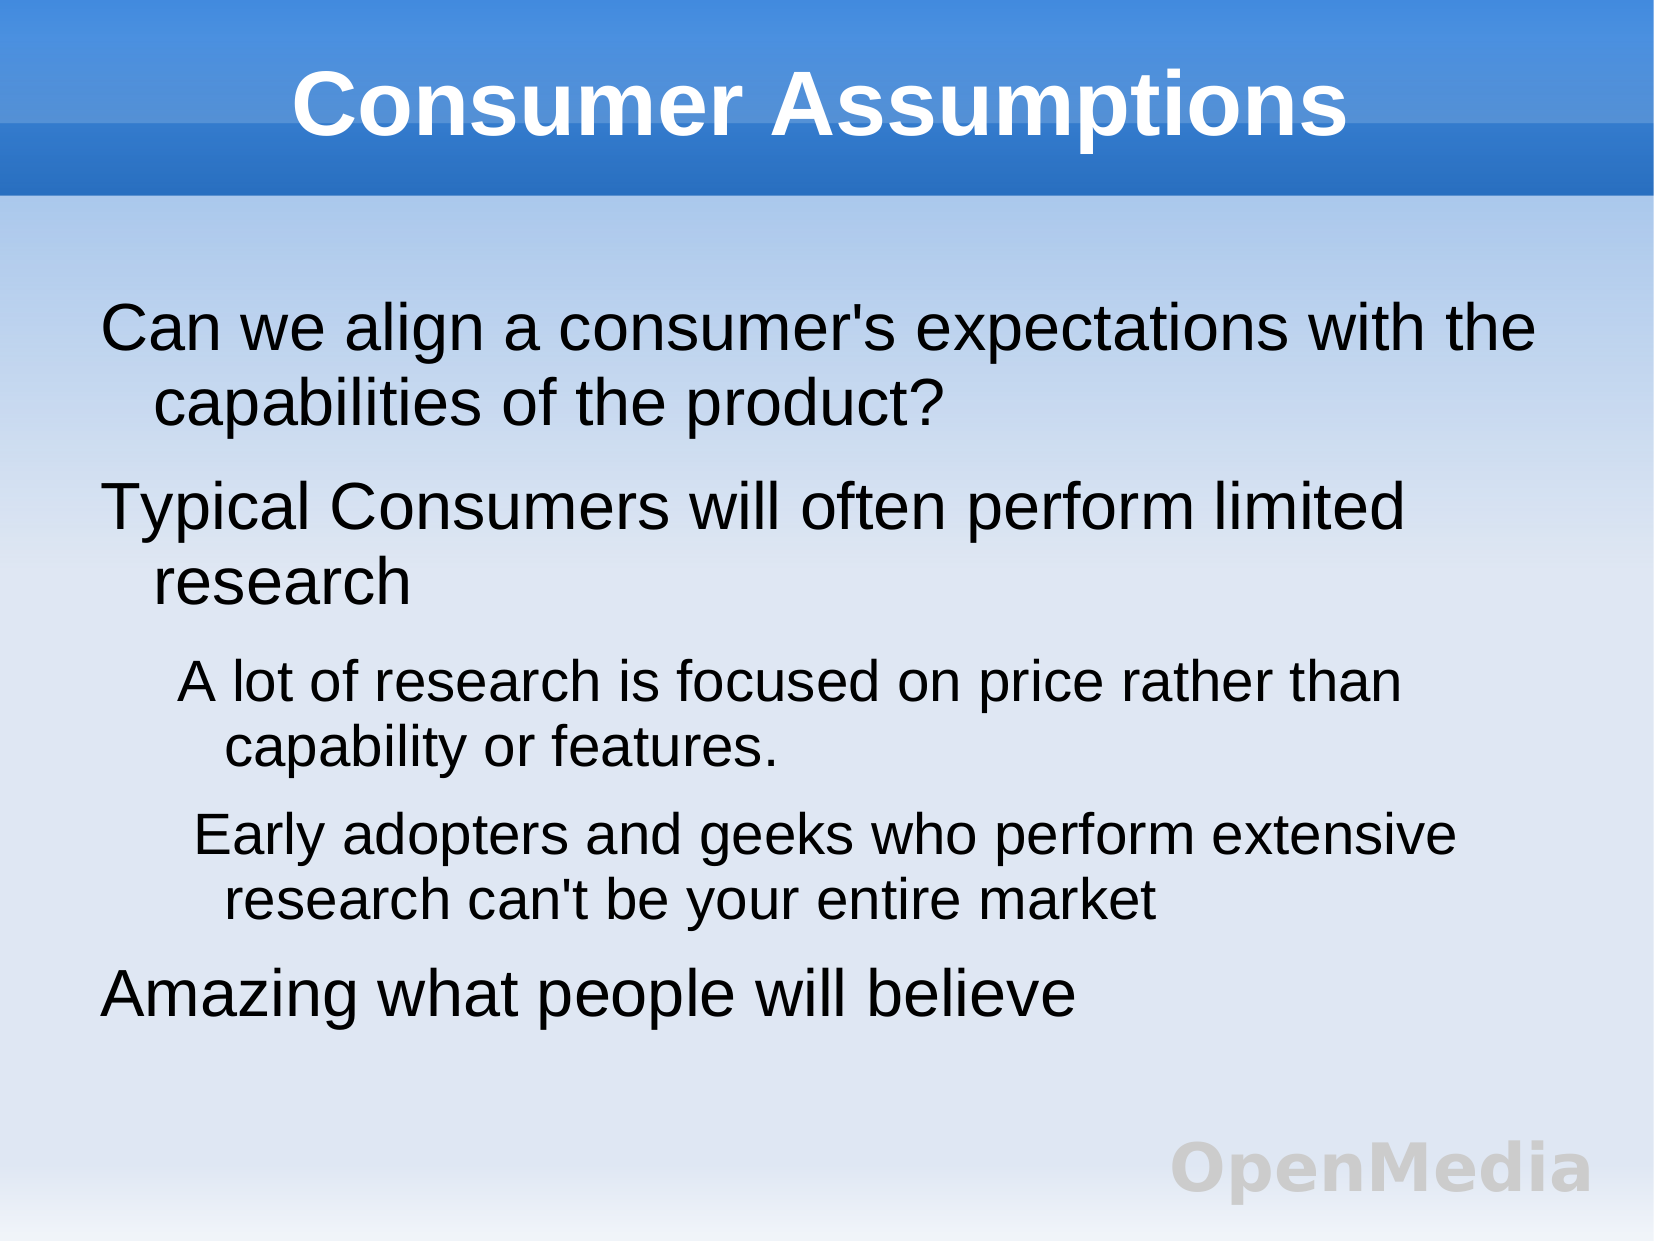

# Consumer Assumptions
Can we align a consumer's expectations with the capabilities of the product?
Typical Consumers will often perform limited research
A lot of research is focused on price rather than capability or features.
 Early adopters and geeks who perform extensive research can't be your entire market
Amazing what people will believe
8